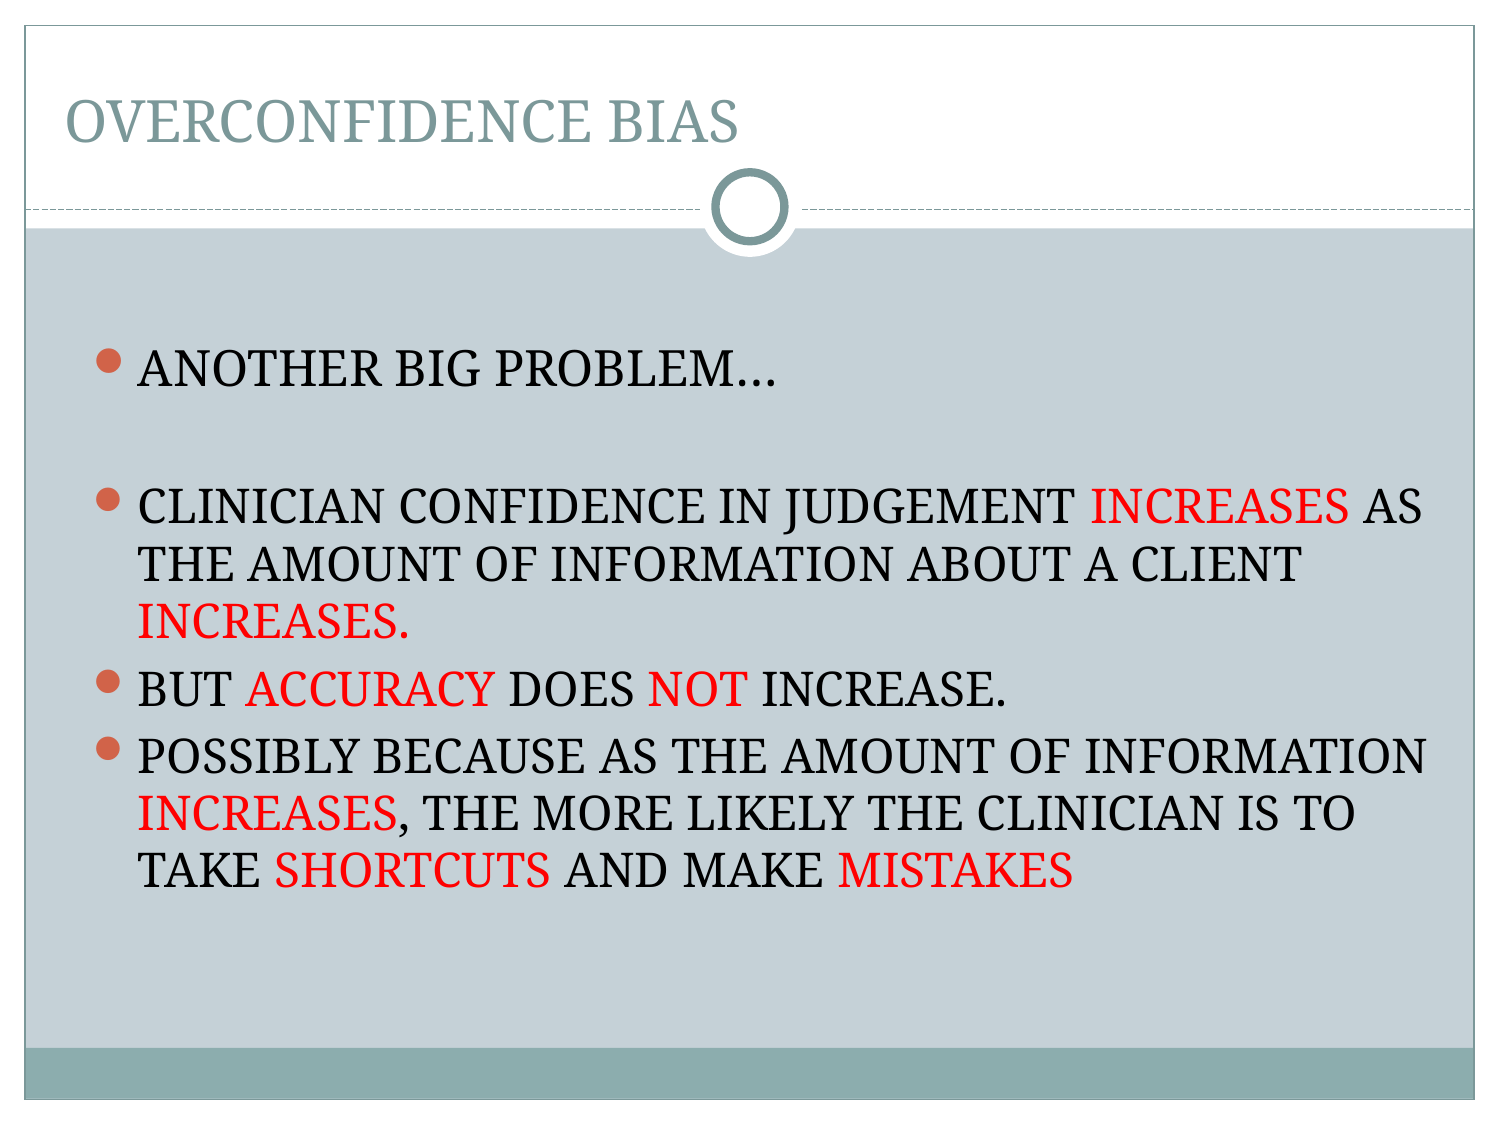

# OVERCONFIDENCE BIAS
ANOTHER BIG PROBLEM…
CLINICIAN CONFIDENCE IN JUDGEMENT INCREASES AS THE AMOUNT OF INFORMATION ABOUT A CLIENT INCREASES.
BUT ACCURACY DOES NOT INCREASE.
POSSIBLY BECAUSE AS THE AMOUNT OF INFORMATION INCREASES, THE MORE LIKELY THE CLINICIAN IS TO TAKE SHORTCUTS AND MAKE MISTAKES